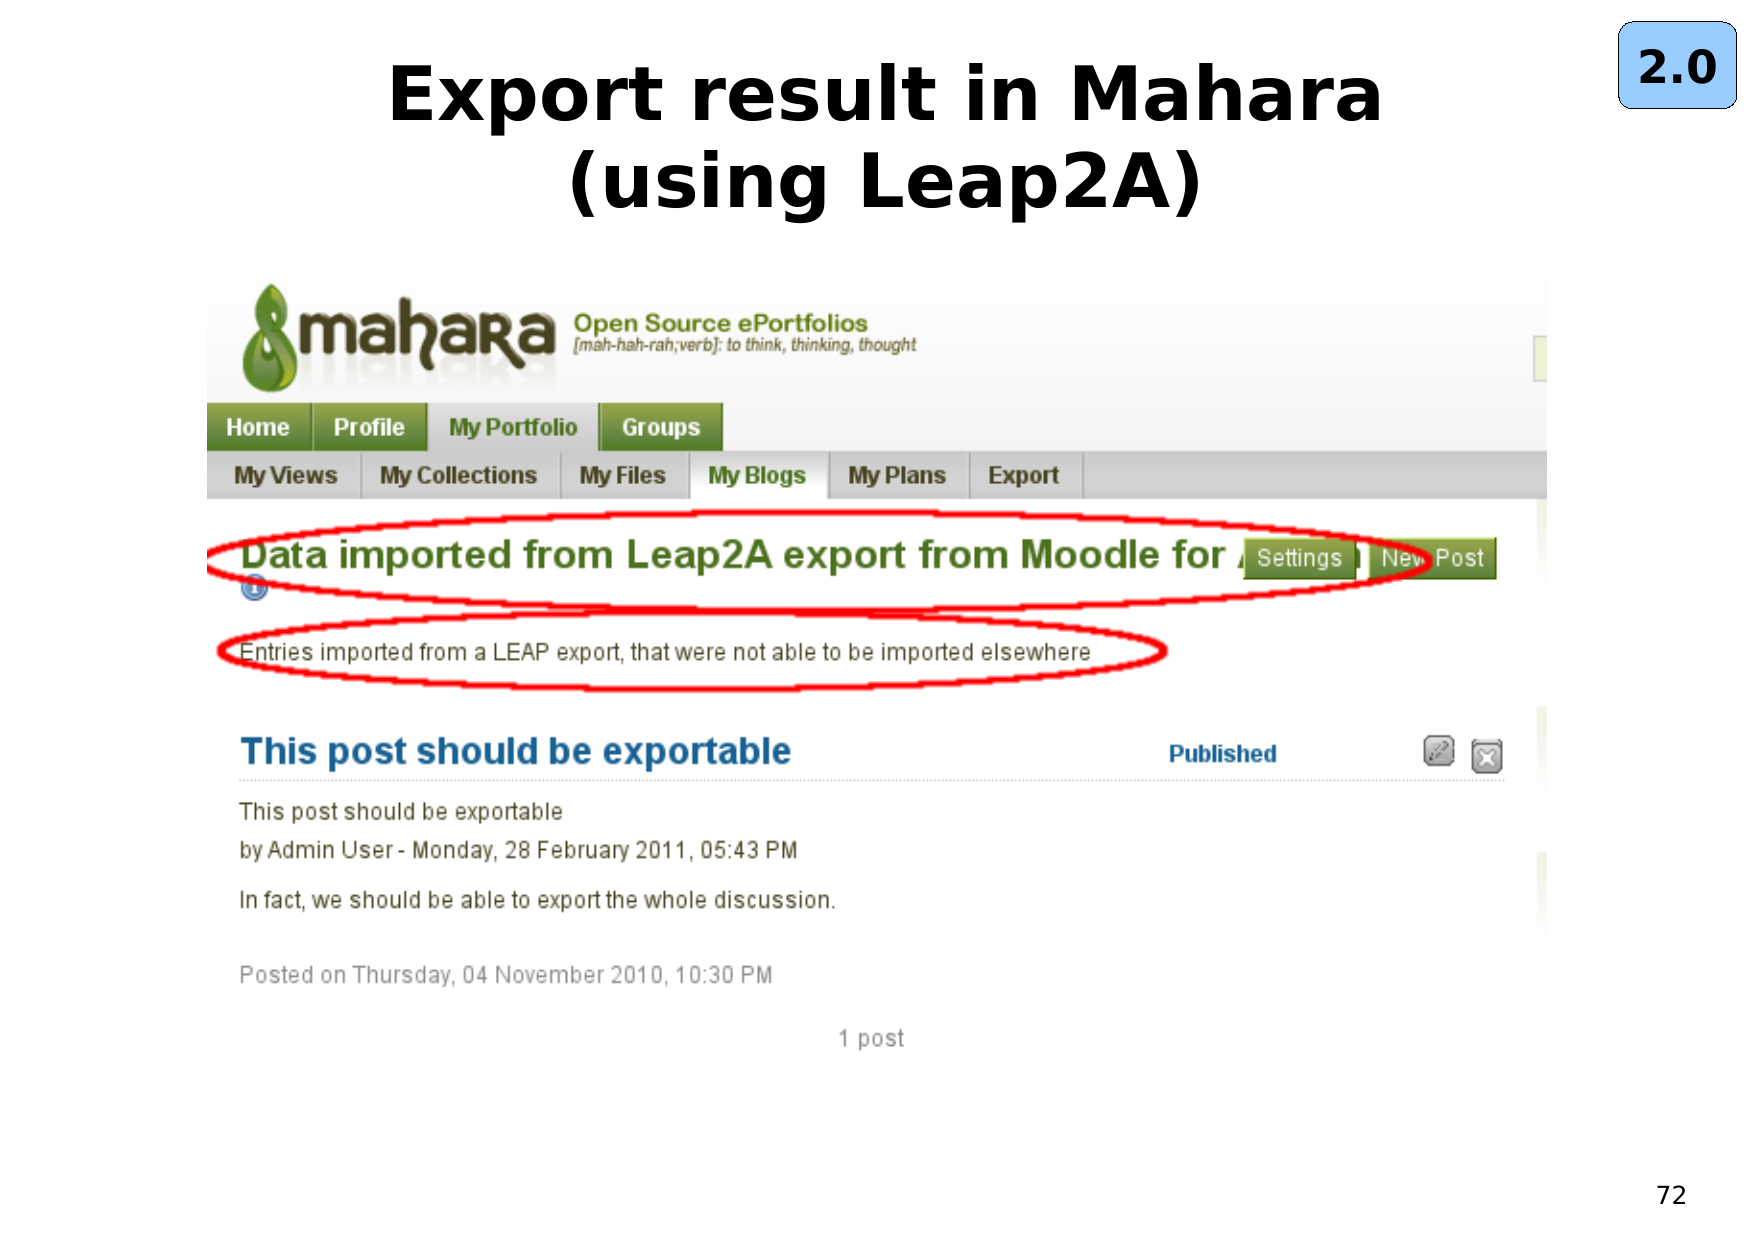

2.0
# Export result in Mahara (using Leap2A)
72